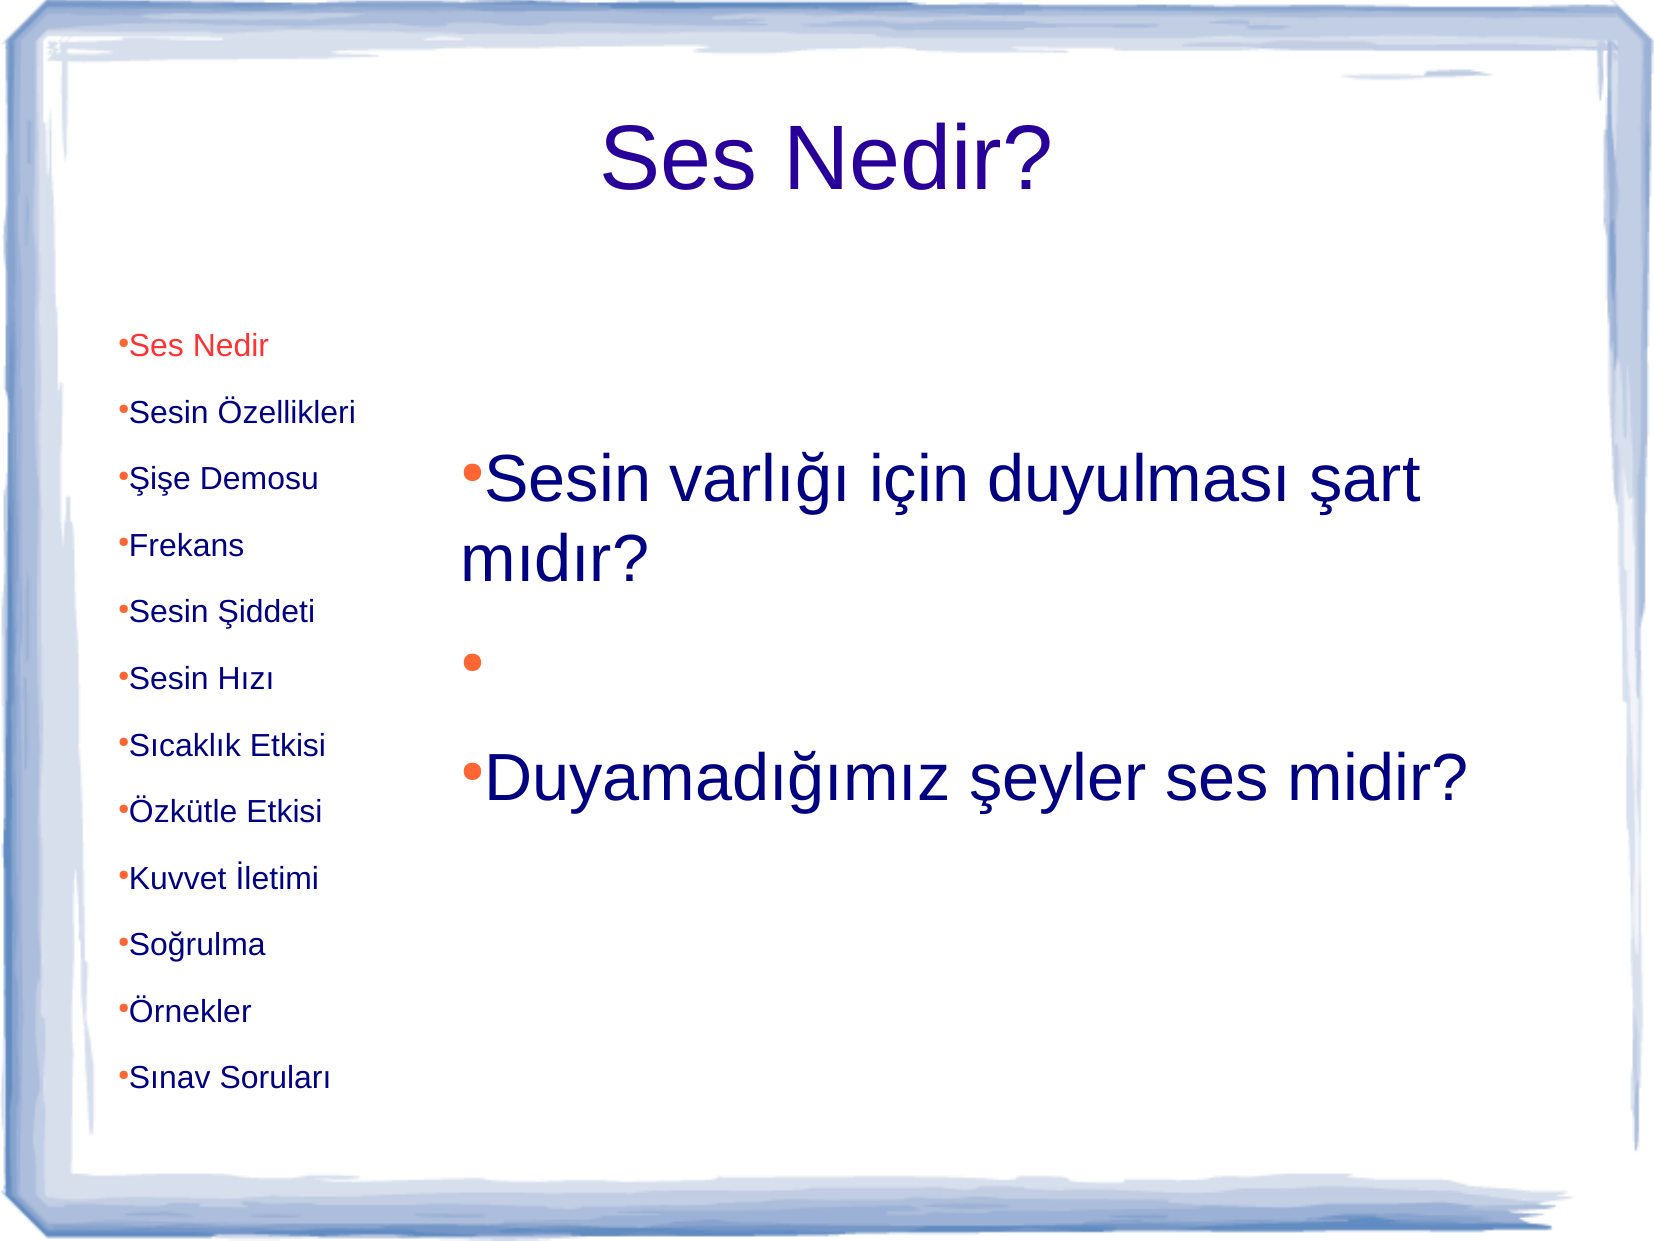

# Ses Nedir?
Ses Nedir
Sesin Özellikleri
Şişe Demosu
Frekans
Sesin Şiddeti
Sesin Hızı
Sıcaklık Etkisi
Özkütle Etkisi
Kuvvet İletimi
Soğrulma
Örnekler
Sınav Soruları
Sesin varlığı için duyulması şart mıdır?
Duyamadığımız şeyler ses midir?